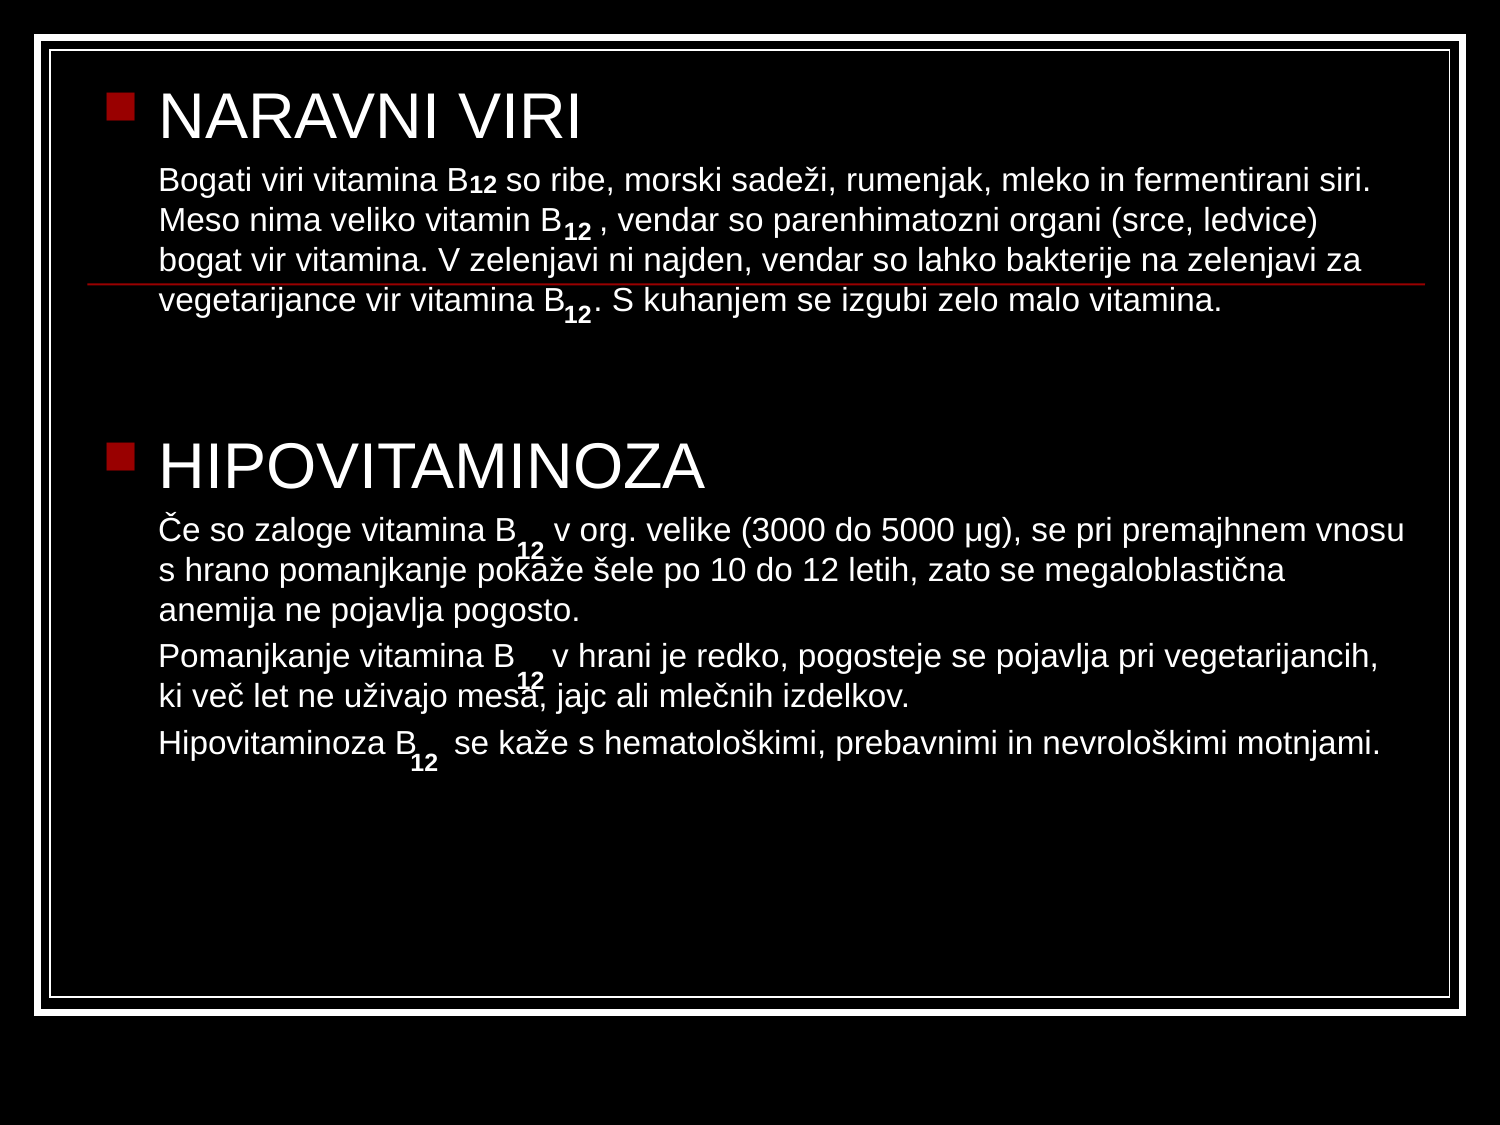

# NARAVNI VIRI
 Bogati viri vitamina B so ribe, morski sadeži, rumenjak, mleko in fermentirani siri. Meso nima veliko vitamin B , vendar so parenhimatozni organi (srce, ledvice) bogat vir vitamina. V zelenjavi ni najden, vendar so lahko bakterije na zelenjavi za vegetarijance vir vitamina B . S kuhanjem se izgubi zelo malo vitamina.
HIPOVITAMINOZA
 Če so zaloge vitamina B v org. velike (3000 do 5000 μg), se pri premajhnem vnosu s hrano pomanjkanje pokaže šele po 10 do 12 letih, zato se megaloblastična anemija ne pojavlja pogosto.
 Pomanjkanje vitamina B v hrani je redko, pogosteje se pojavlja pri vegetarijancih, ki več let ne uživajo mesa, jajc ali mlečnih izdelkov.
 Hipovitaminoza B se kaže s hematološkimi, prebavnimi in nevrološkimi motnjami.
12
12
12
12
12
12